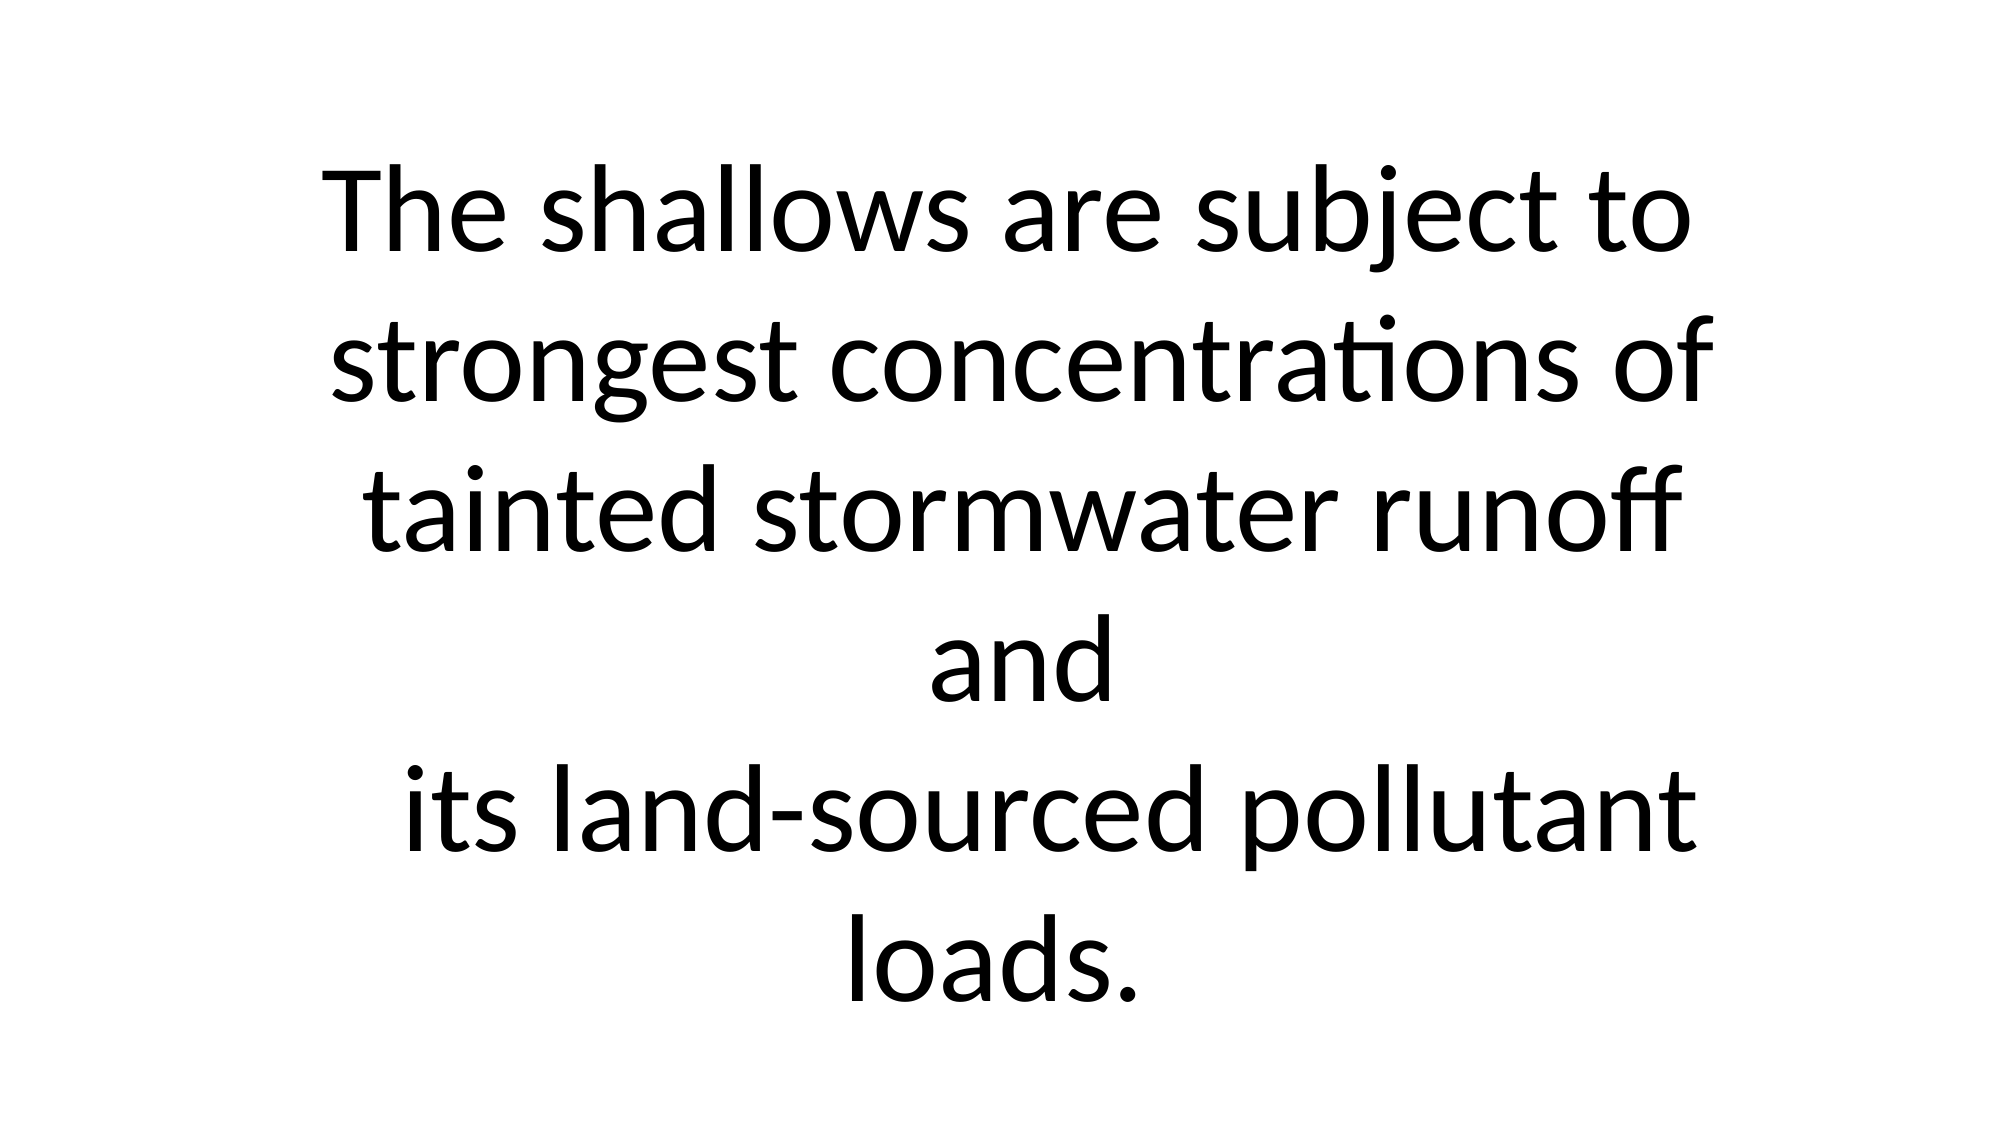

The shallows are subject to
strongest concentrations of
 tainted stormwater runoff
and
  its land-sourced pollutant loads.